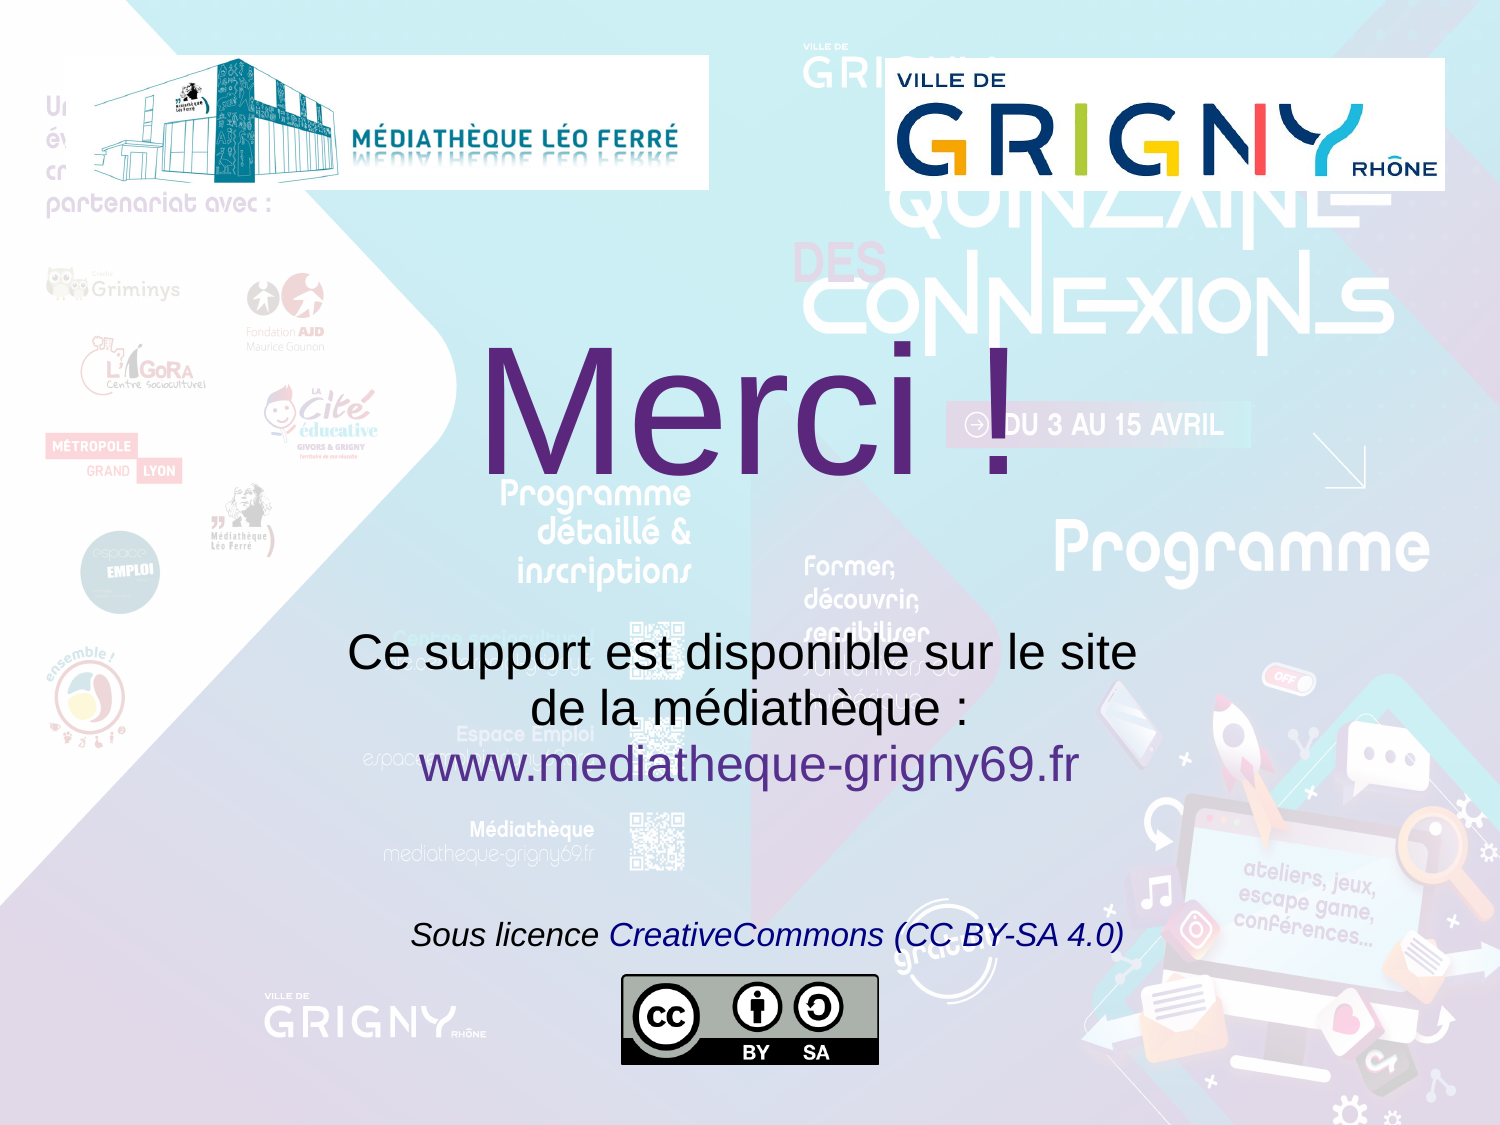

Merci !
Ce support est disponible sur le site
de la médiathèque :
www.mediatheque-grigny69.fr
Sous licence CreativeCommons (CC BY-SA 4.0)